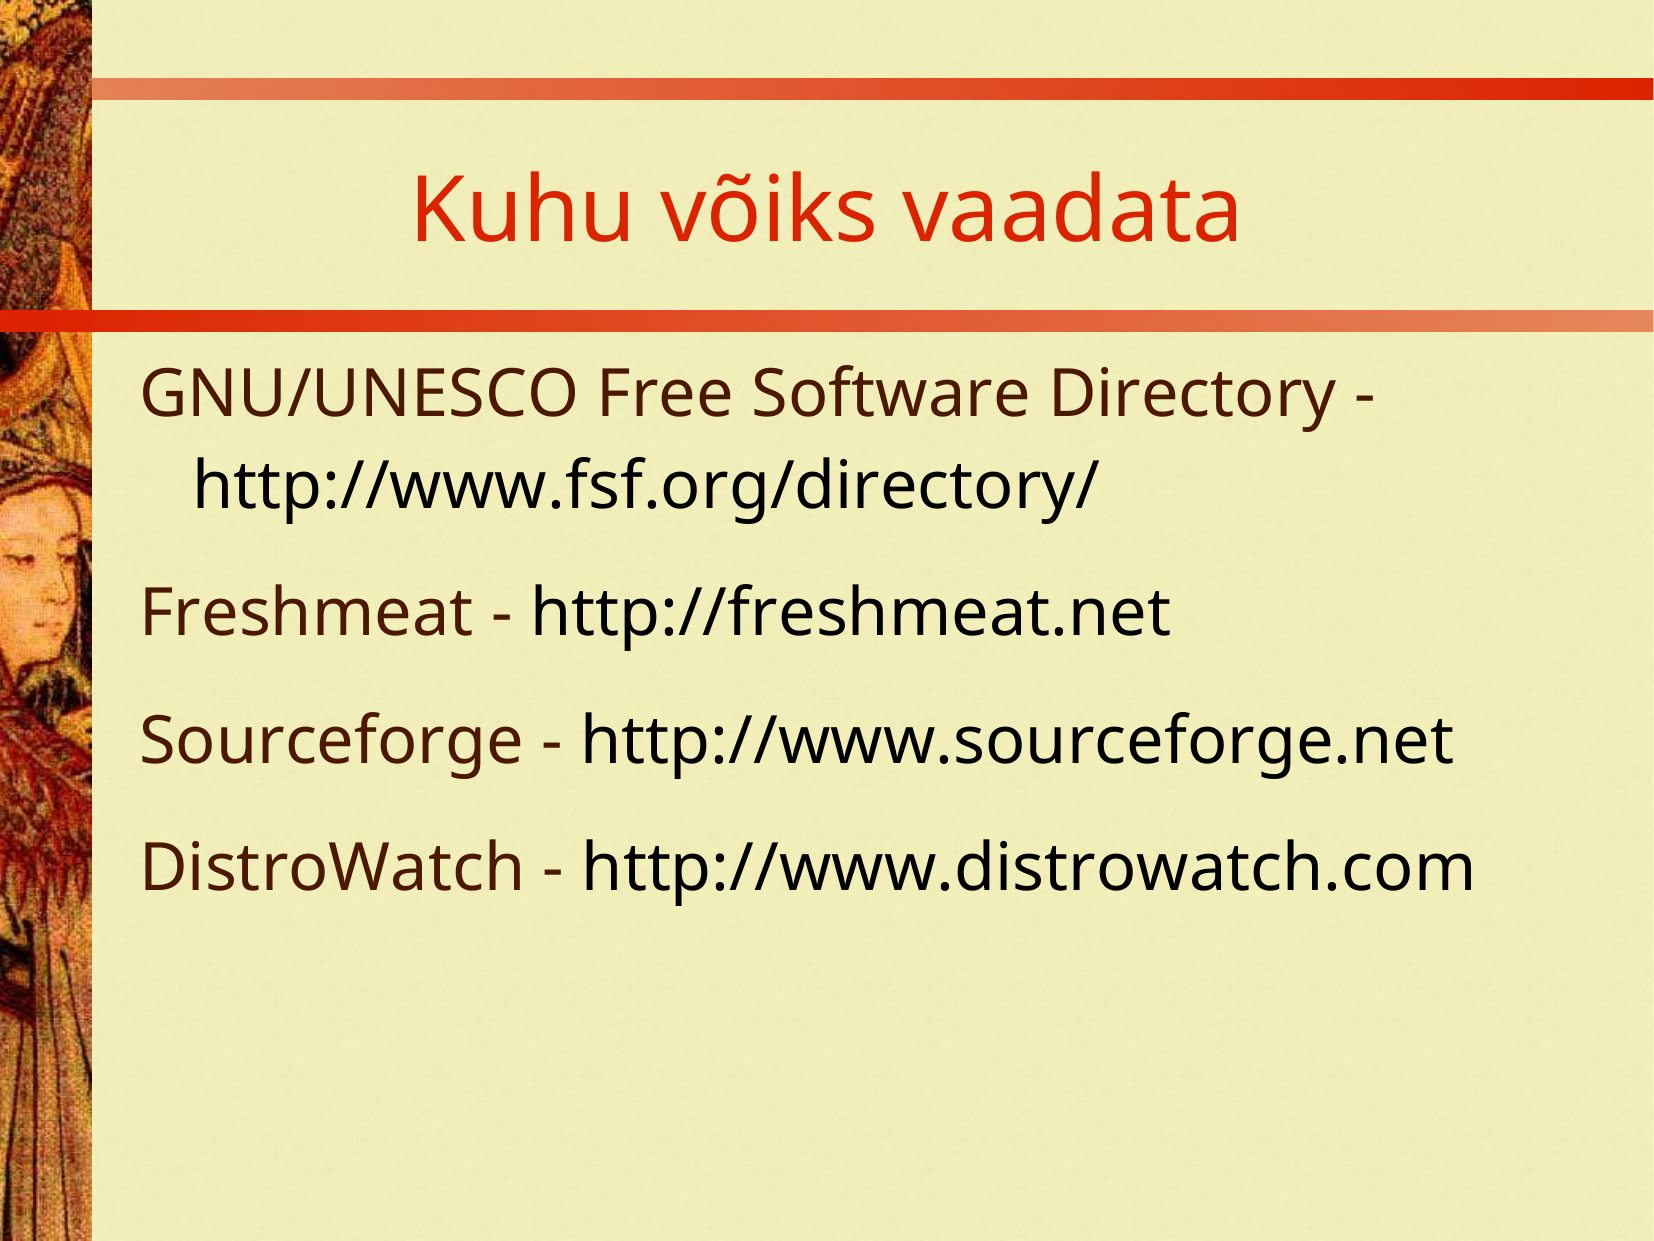

# Kuhu võiks vaadata
GNU/UNESCO Free Software Directory - http://www.fsf.org/directory/
Freshmeat - http://freshmeat.net
Sourceforge - http://www.sourceforge.net
DistroWatch - http://www.distrowatch.com